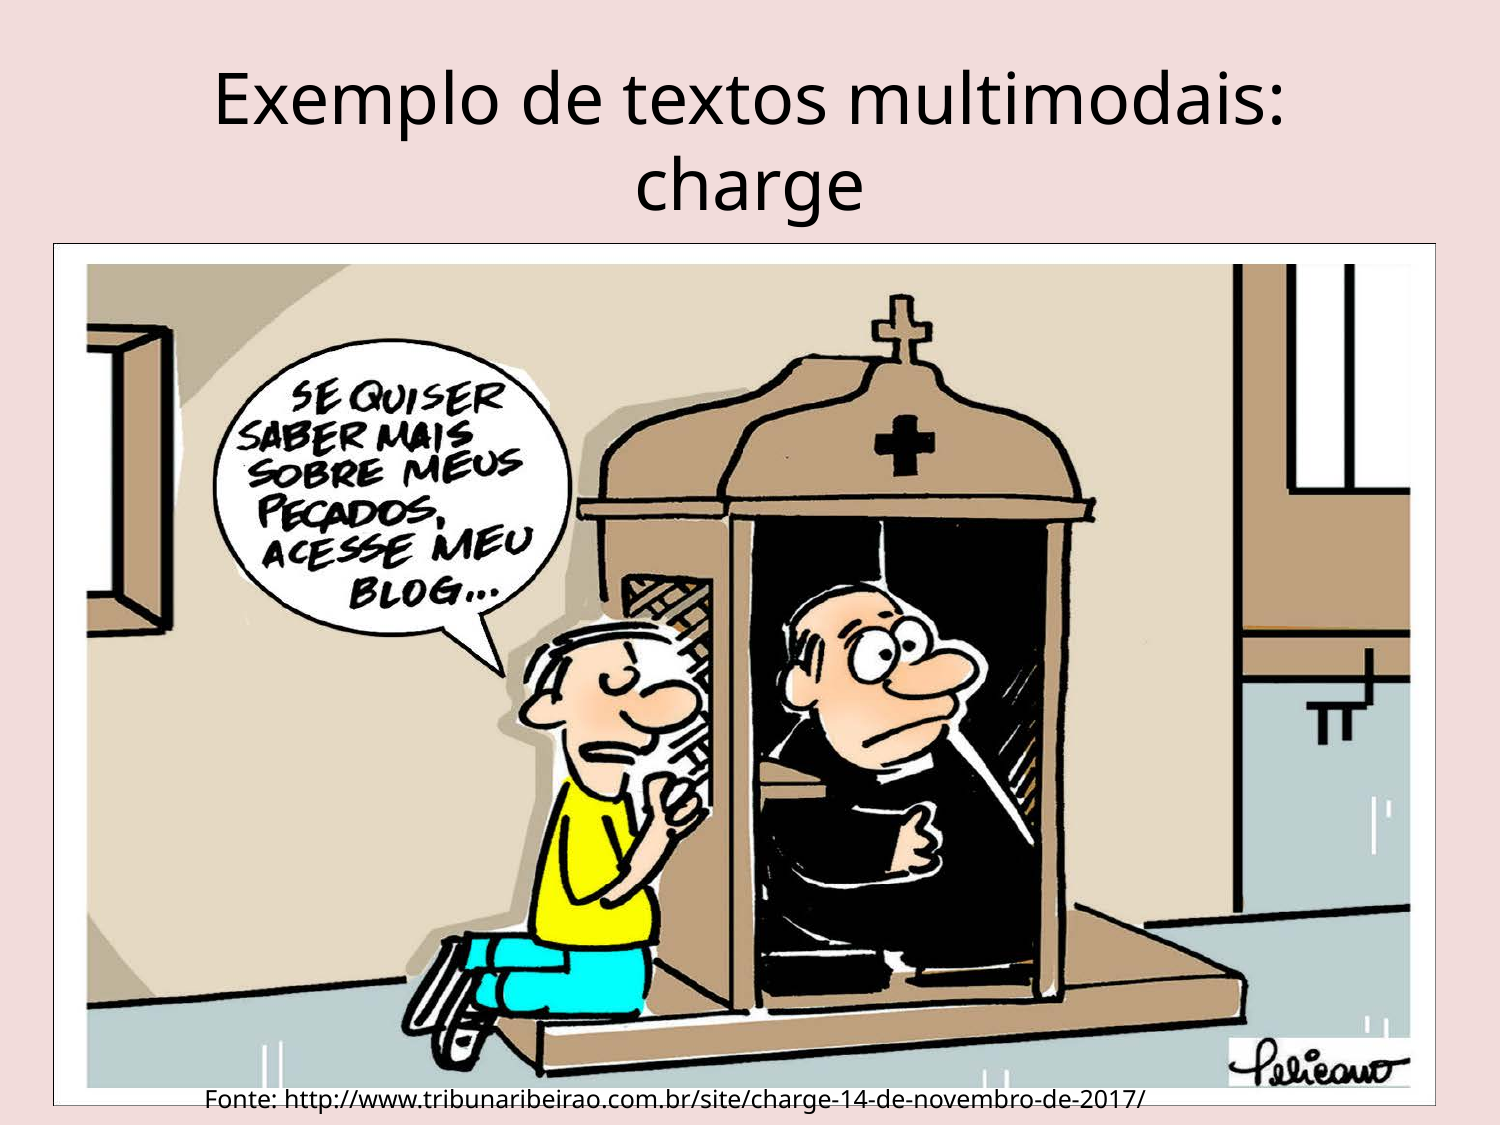

# Exemplo de textos multimodais: charge
Fonte: http://www.tribunaribeirao.com.br/site/charge-14-de-novembro-de-2017/